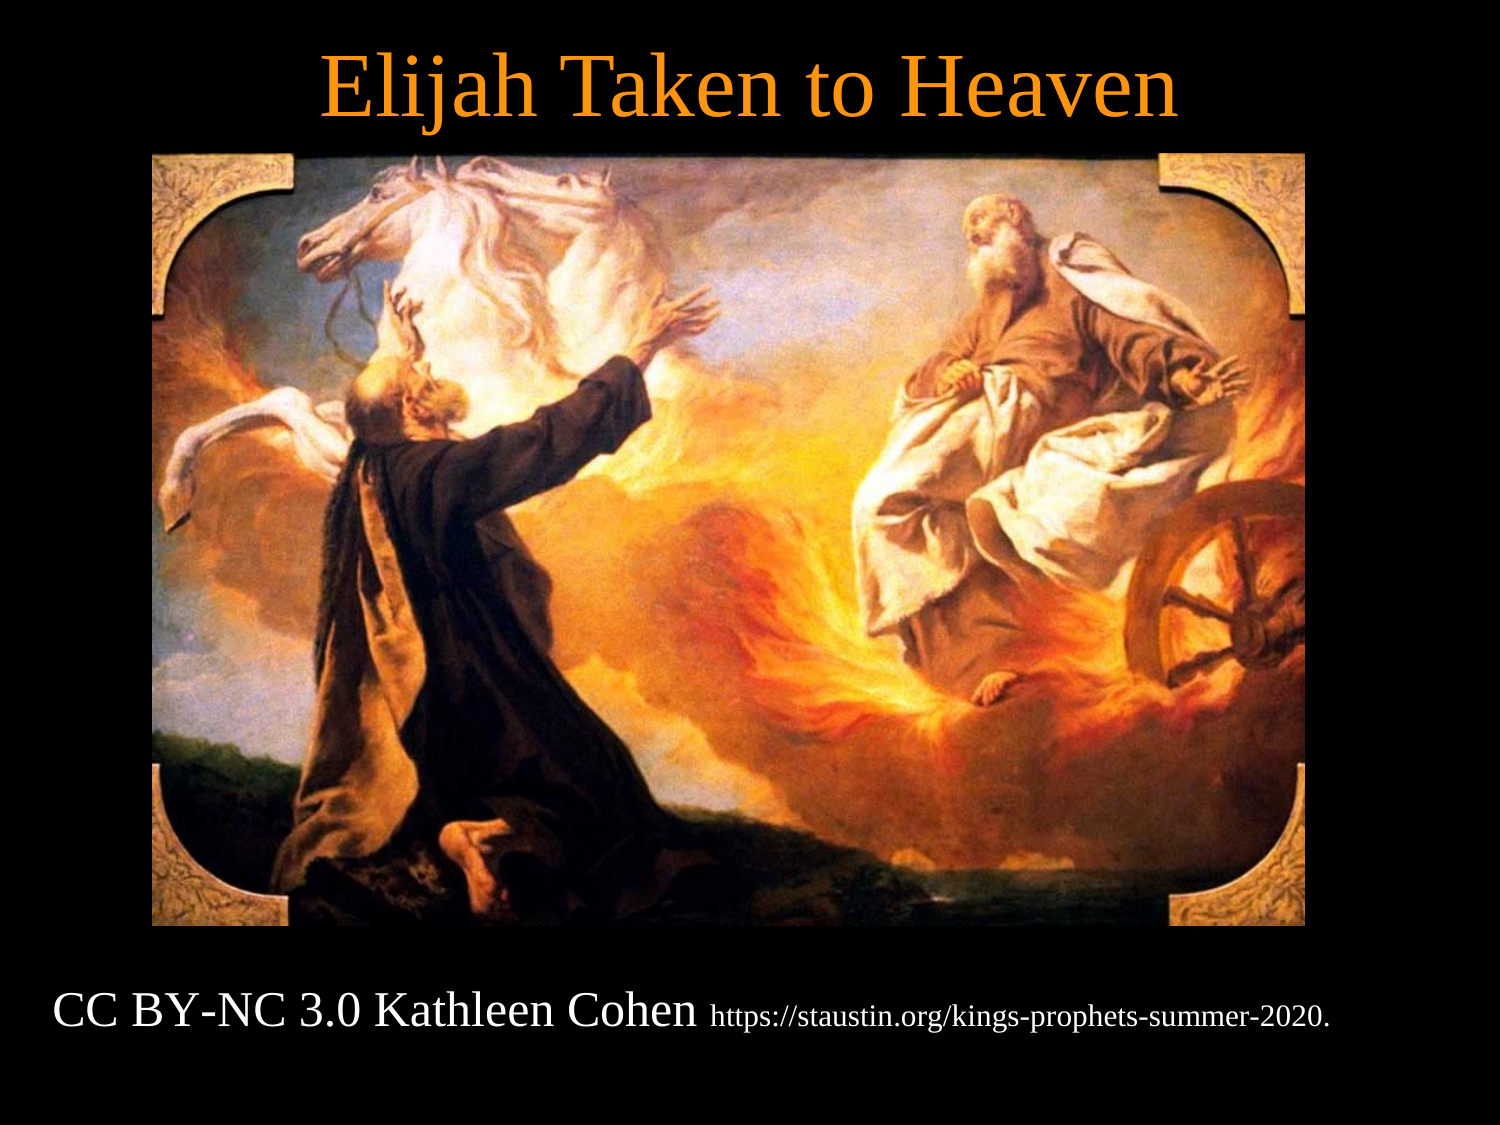

# Elijah Taken to Heaven
CC BY-NC 3.0 Kathleen Cohen https://staustin.org/kings-prophets-summer-2020.